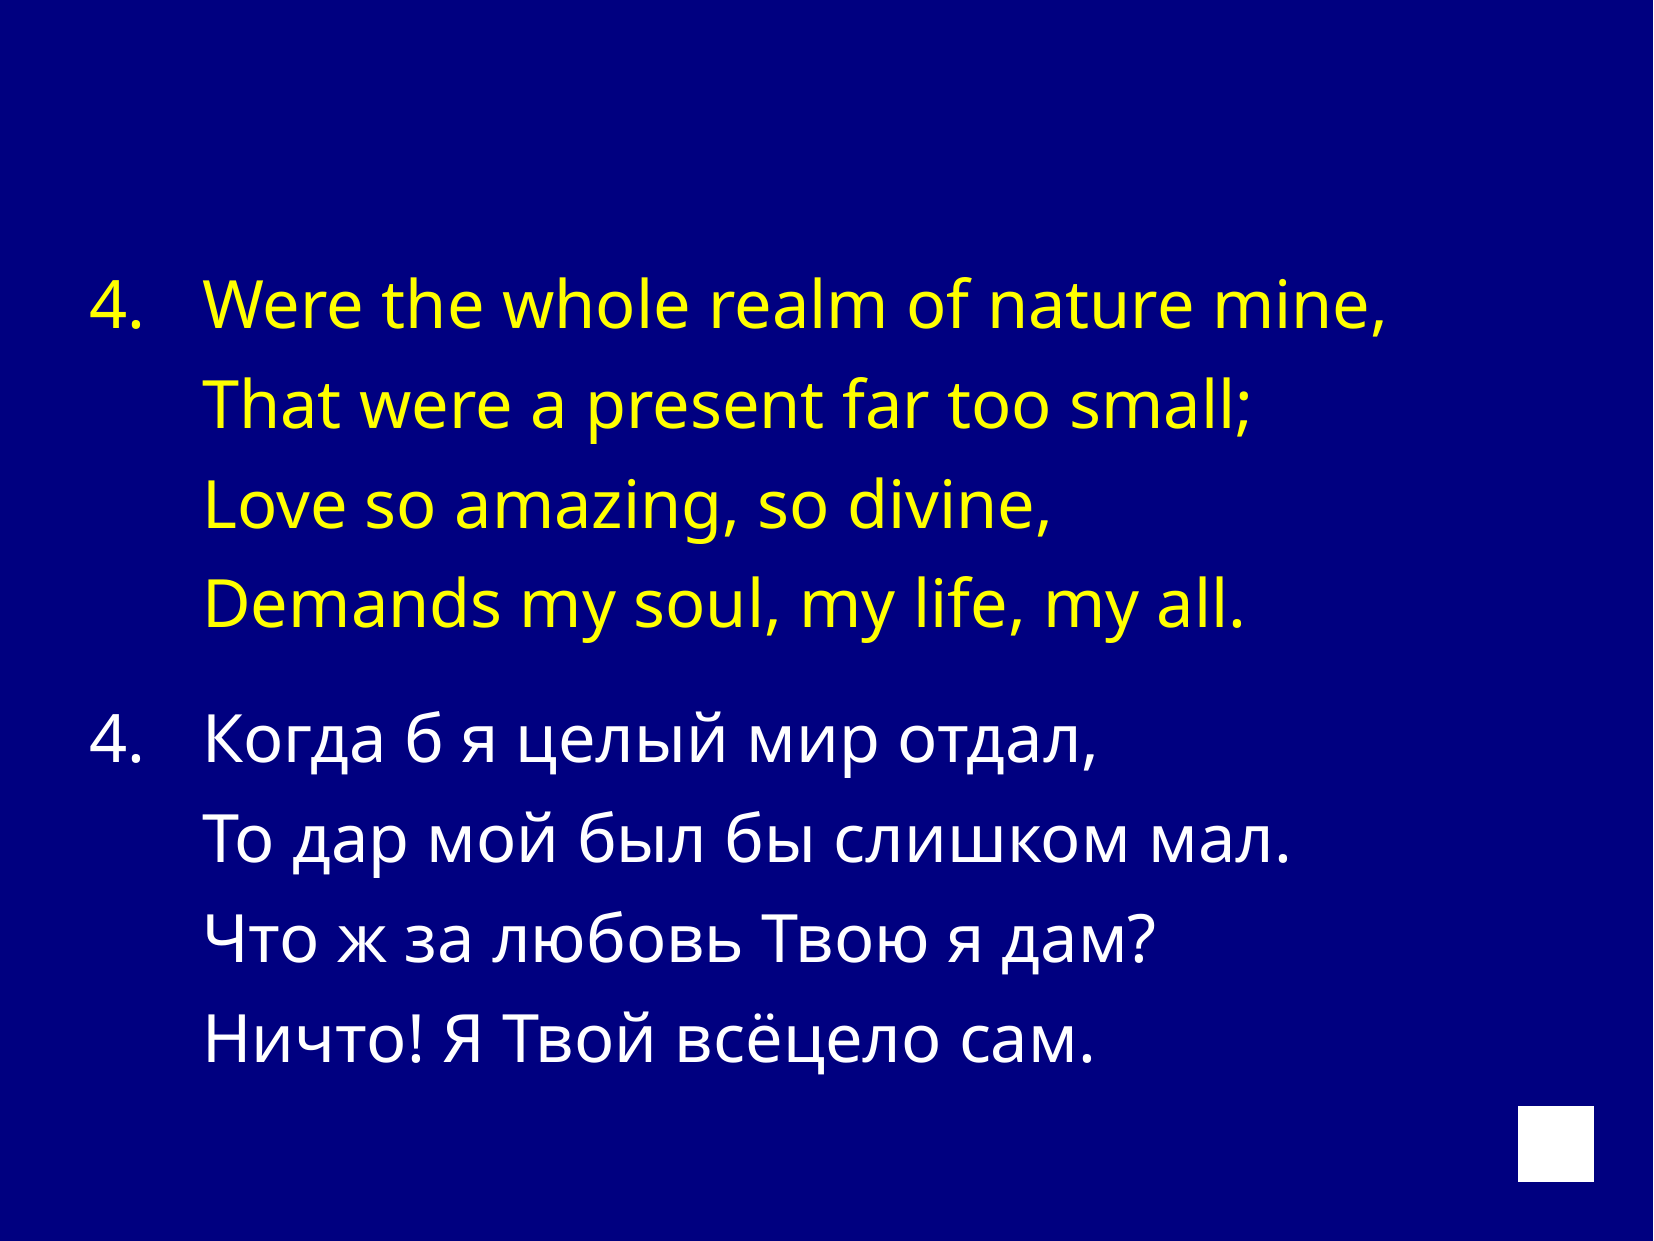

4.	Were the whole realm of nature mine,
	That were a present far too small;
	Love so amazing, so divine,
	Demands my soul, my life, my all.
4.	Когда б я целый мир отдал,
	То дар мой был бы слишком мал.
	Что ж за любовь Твою я дам?
	Ничто! Я Твой всёцело сам.